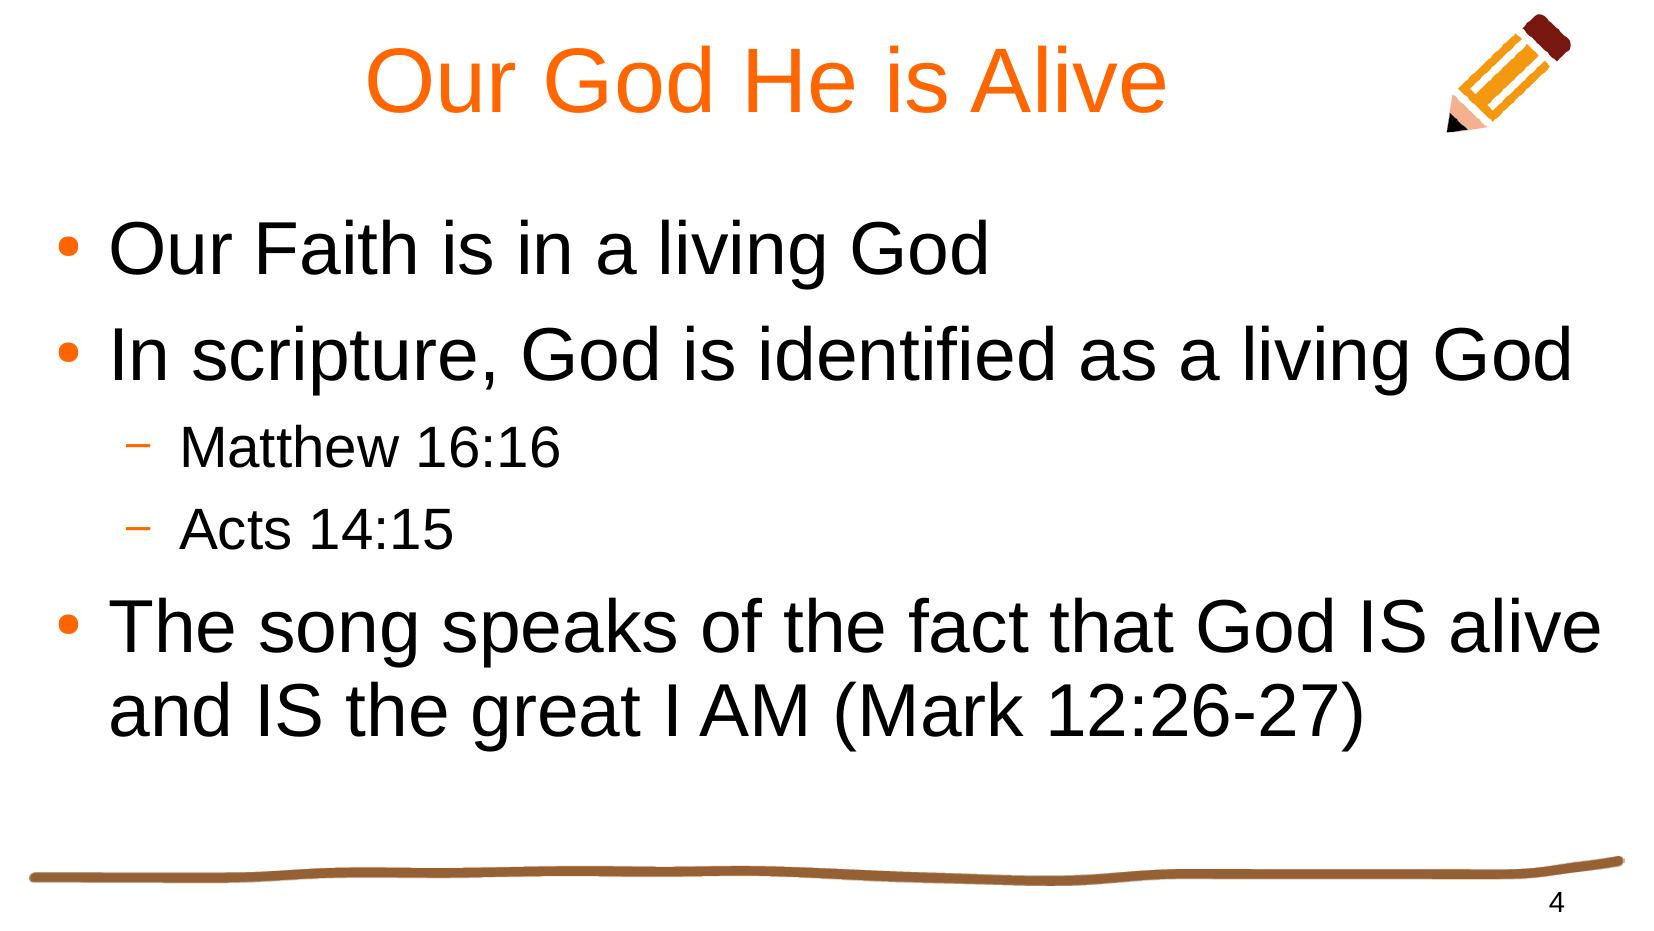

# Our God He is Alive
Our Faith is in a living God
In scripture, God is identified as a living God
Matthew 16:16
Acts 14:15
The song speaks of the fact that God IS alive and IS the great I AM (Mark 12:26-27)
4